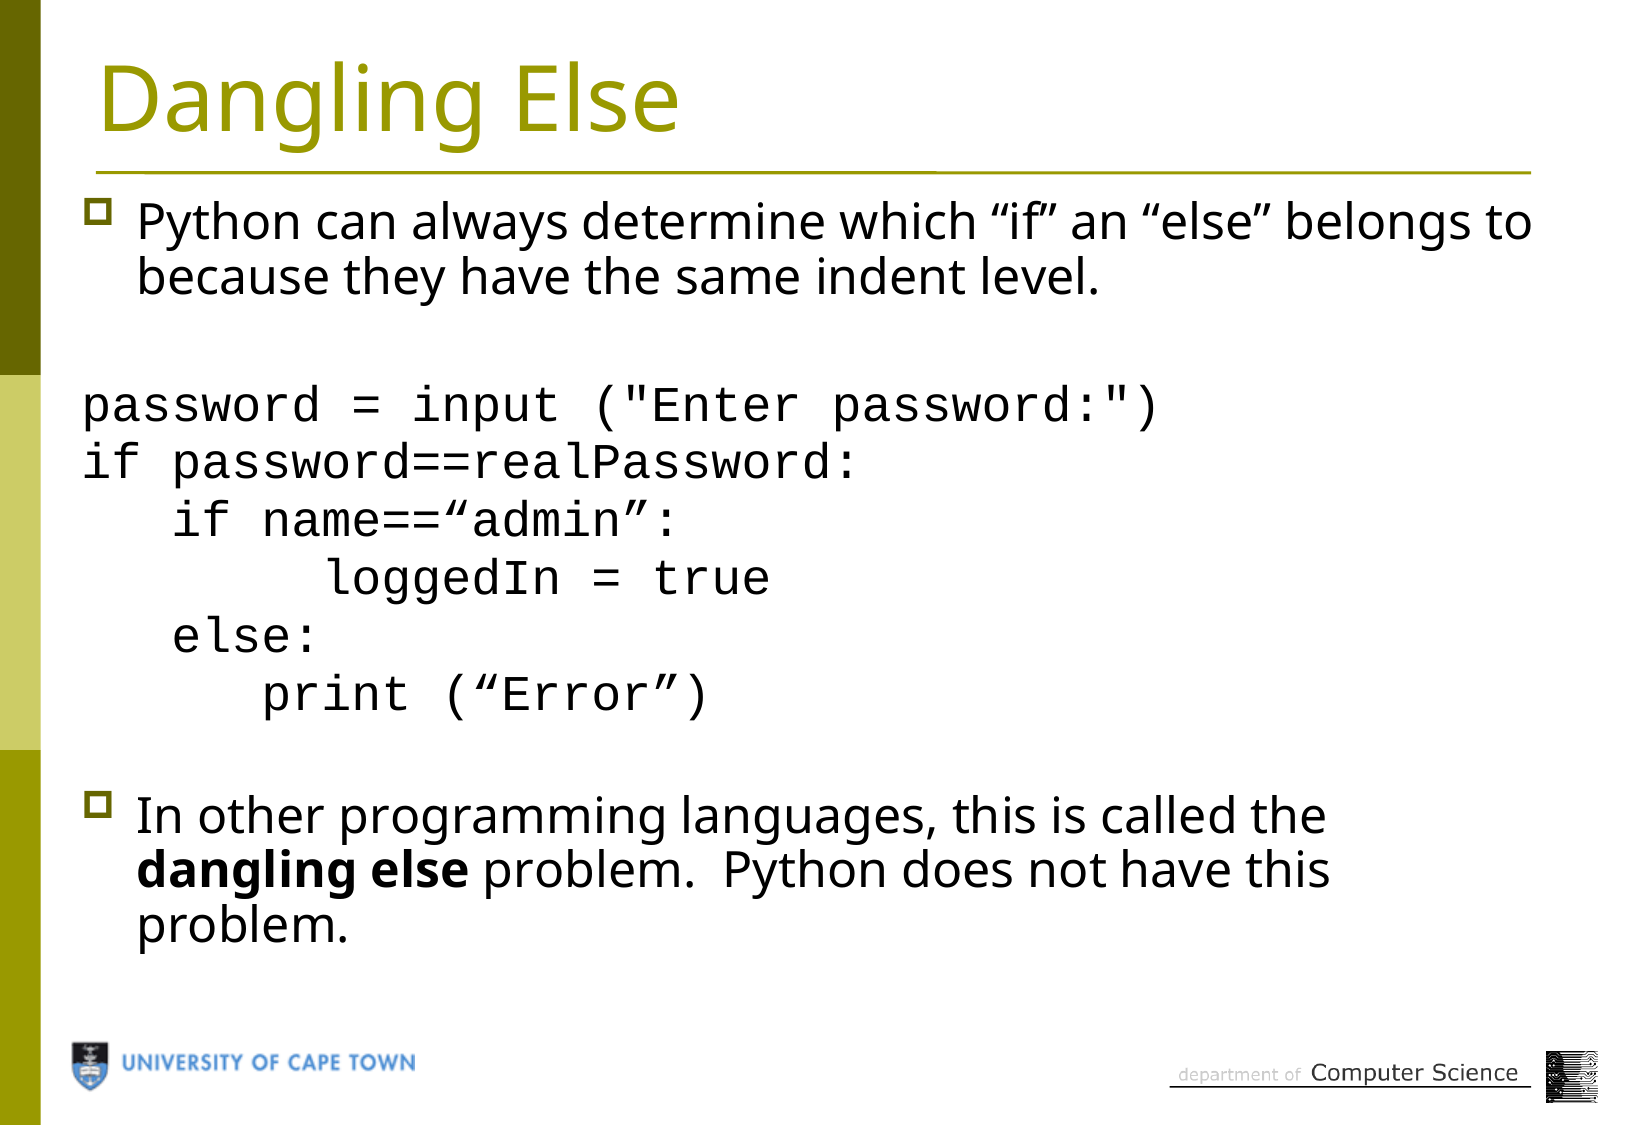

# Dangling Else
Python can always determine which “if” an “else” belongs to because they have the same indent level.
password = input ("Enter password:")
if password==realPassword:
 if name==“admin”:
 loggedIn = true
 else:
 print (“Error”)
In other programming languages, this is called the dangling else problem. Python does not have this problem.